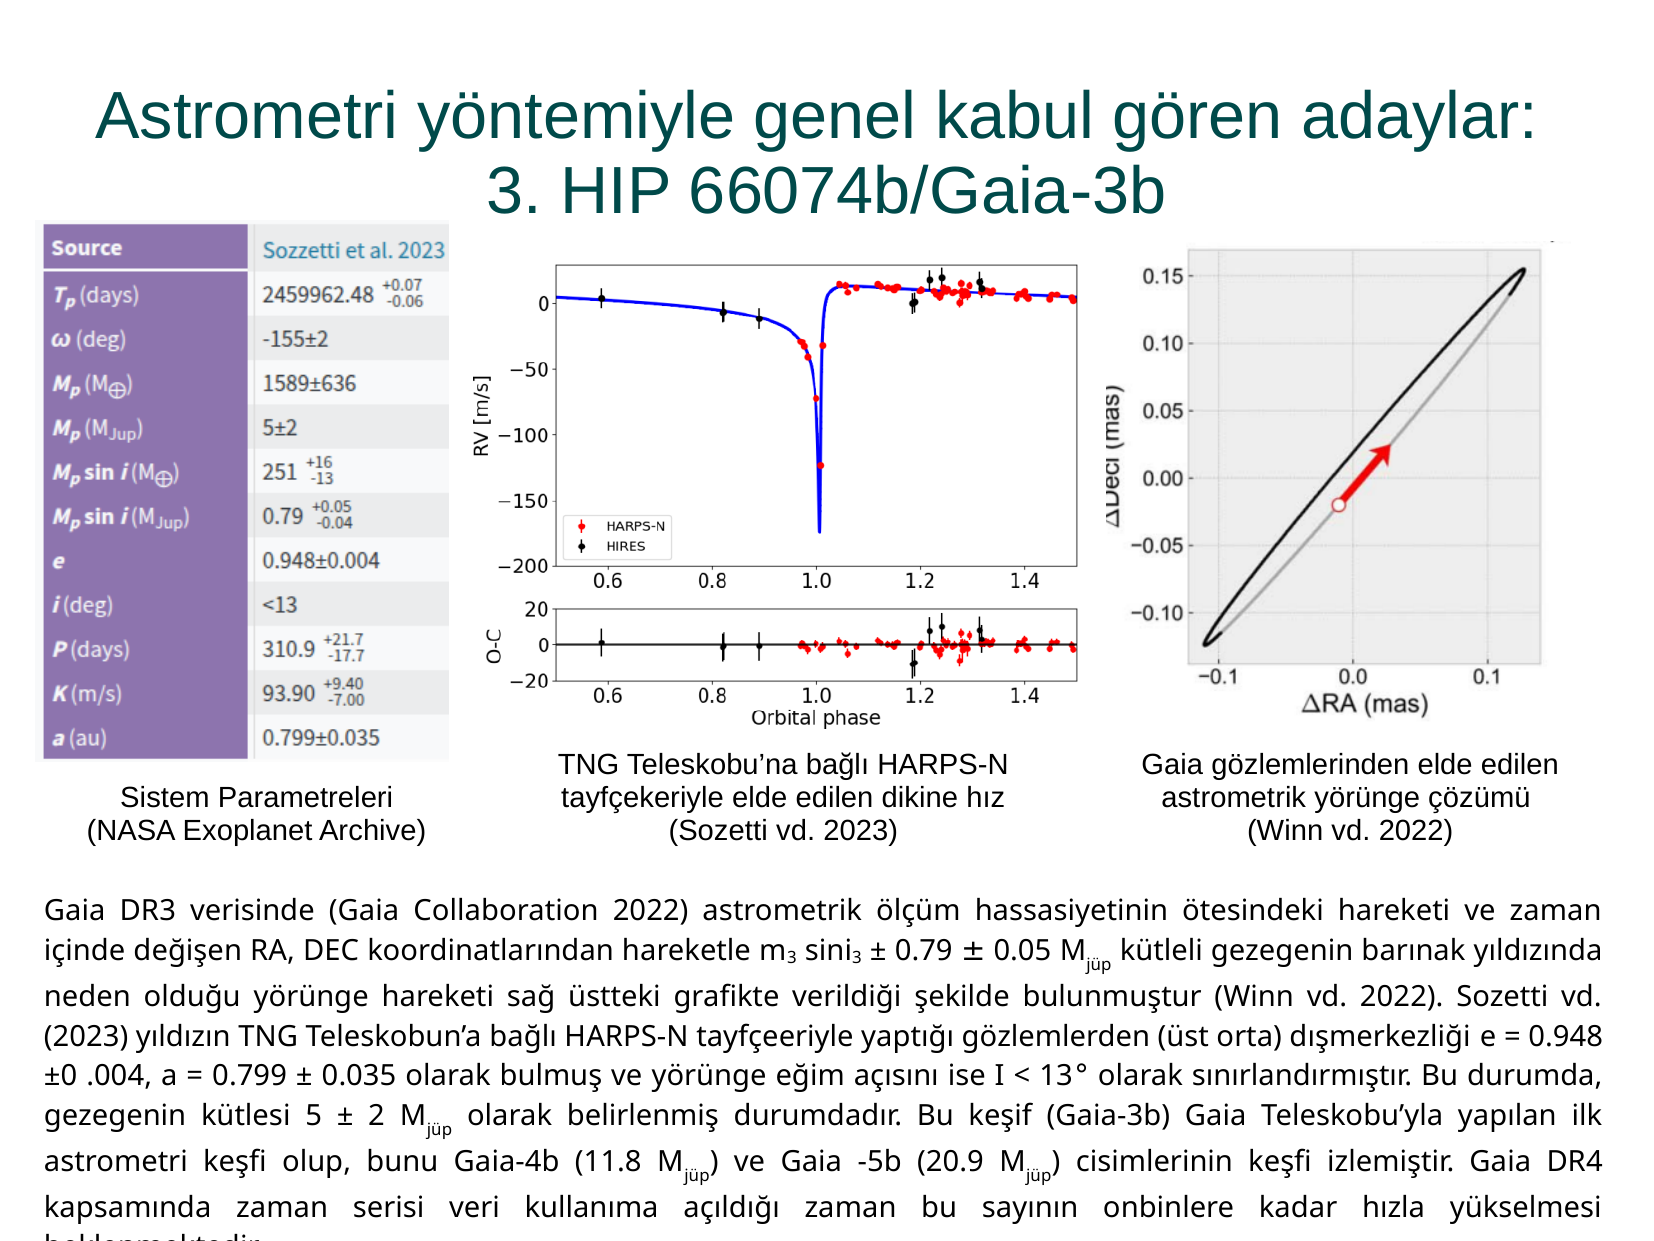

# Astrometri yöntemiyle genel kabul gören adaylar: 3. HIP 66074b/Gaia-3b
TNG Teleskobu’na bağlı HARPS-N tayfçekeriyle elde edilen dikine hız
(Sozetti vd. 2023)
Gaia gözlemlerinden elde edilen astrometrik yörünge çözümü
(Winn vd. 2022)
Sistem Parametreleri
(NASA Exoplanet Archive)
Gaia DR3 verisinde (Gaia Collaboration 2022) astrometrik ölçüm hassasiyetinin ötesindeki hareketi ve zaman içinde değişen RA, DEC koordinatlarından hareketle m3 sini3 ± 0.79 ± 0.05 Mjüp kütleli gezegenin barınak yıldızında neden olduğu yörünge hareketi sağ üstteki grafikte verildiği şekilde bulunmuştur (Winn vd. 2022). Sozetti vd. (2023) yıldızın TNG Teleskobun’a bağlı HARPS-N tayfçeeriyle yaptığı gözlemlerden (üst orta) dışmerkezliği e = 0.948 ±0 .004, a = 0.799 ± 0.035 olarak bulmuş ve yörünge eğim açısını ise I < 13° olarak sınırlandırmıştır. Bu durumda, gezegenin kütlesi 5 ± 2 Mjüp olarak belirlenmiş durumdadır. Bu keşif (Gaia-3b) Gaia Teleskobu’yla yapılan ilk astrometri keşfi olup, bunu Gaia-4b (11.8 Mjüp) ve Gaia -5b (20.9 Mjüp) cisimlerinin keşfi izlemiştir. Gaia DR4 kapsamında zaman serisi veri kullanıma açıldığı zaman bu sayının onbinlere kadar hızla yükselmesi beklenmektedir.